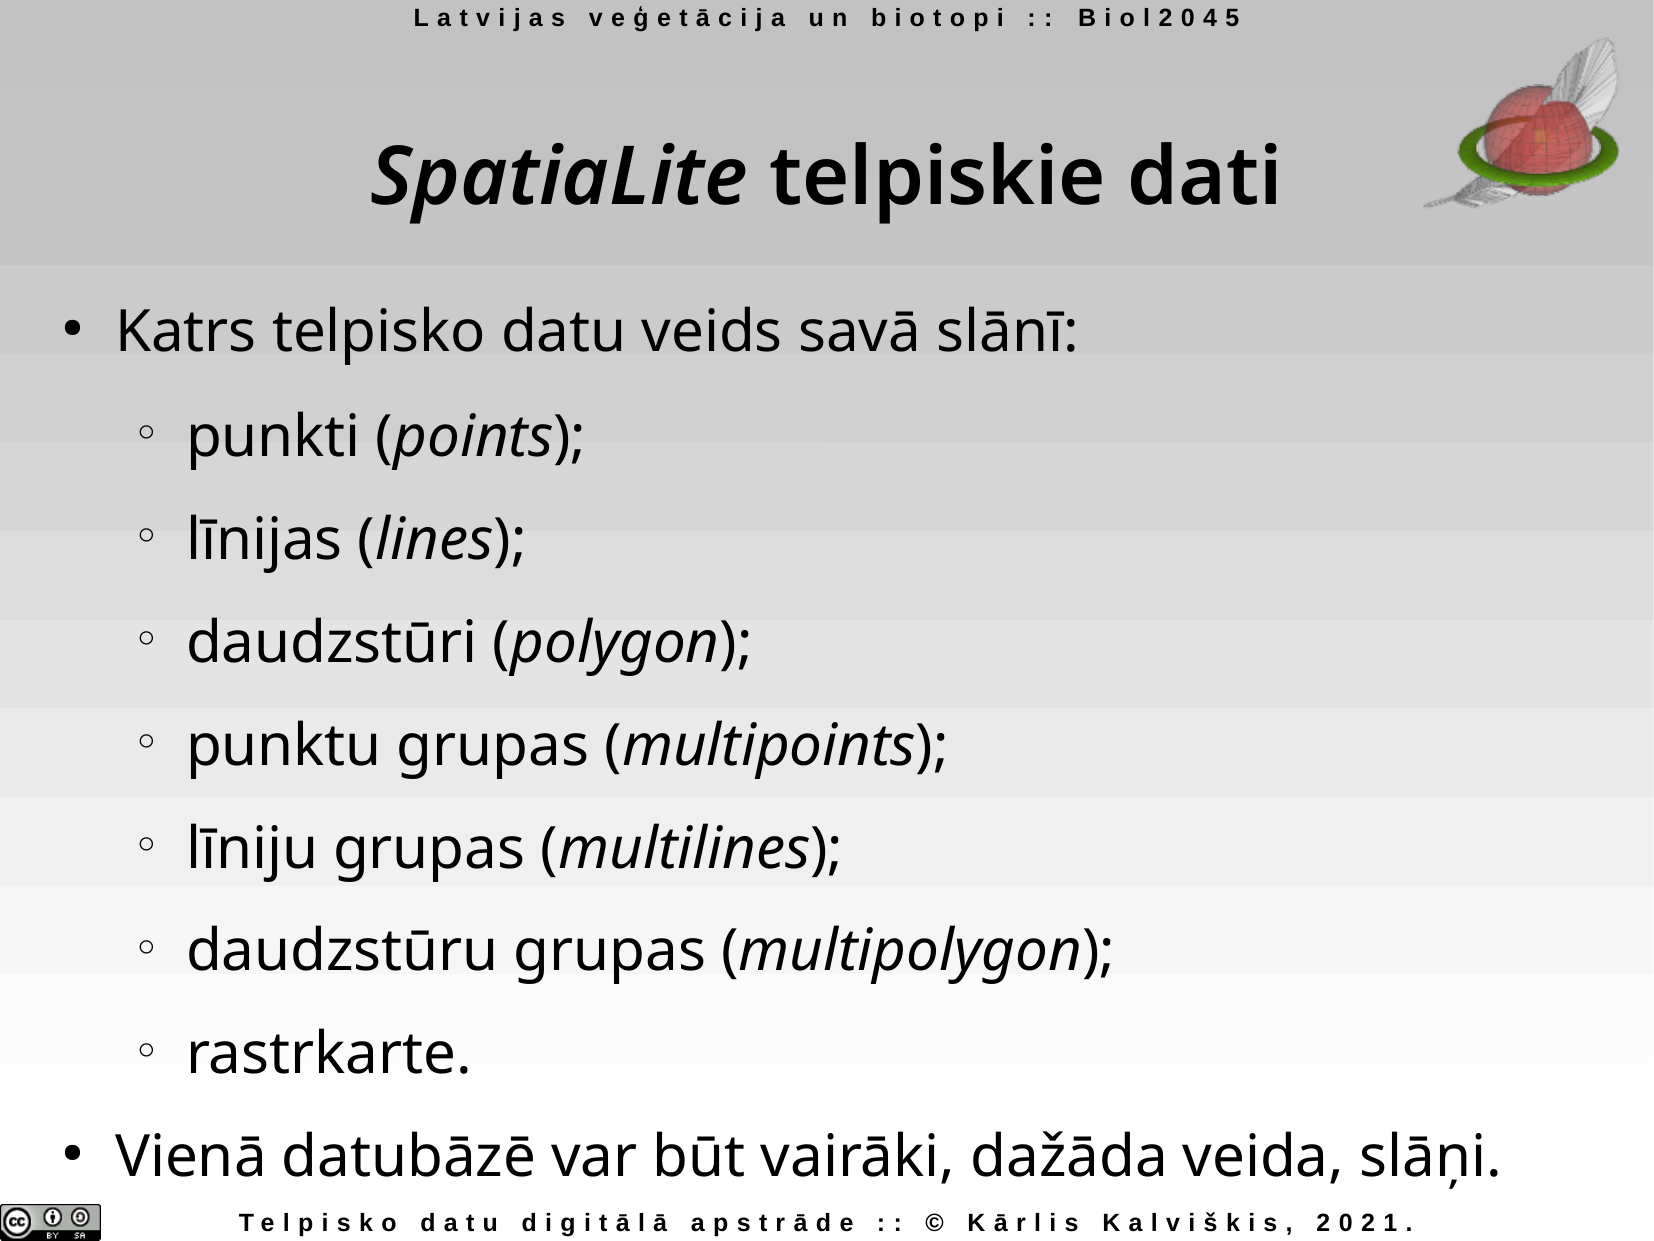

# SpatiaLite telpiskie dati
Katrs telpisko datu veids savā slānī:
punkti (points);
līnijas (lines);
daudzstūri (polygon);
punktu grupas (multipoints);
līniju grupas (multilines);
daudzstūru grupas (multipolygon);
rastrkarte.
Vienā datubāzē var būt vairāki, dažāda veida, slāņi.